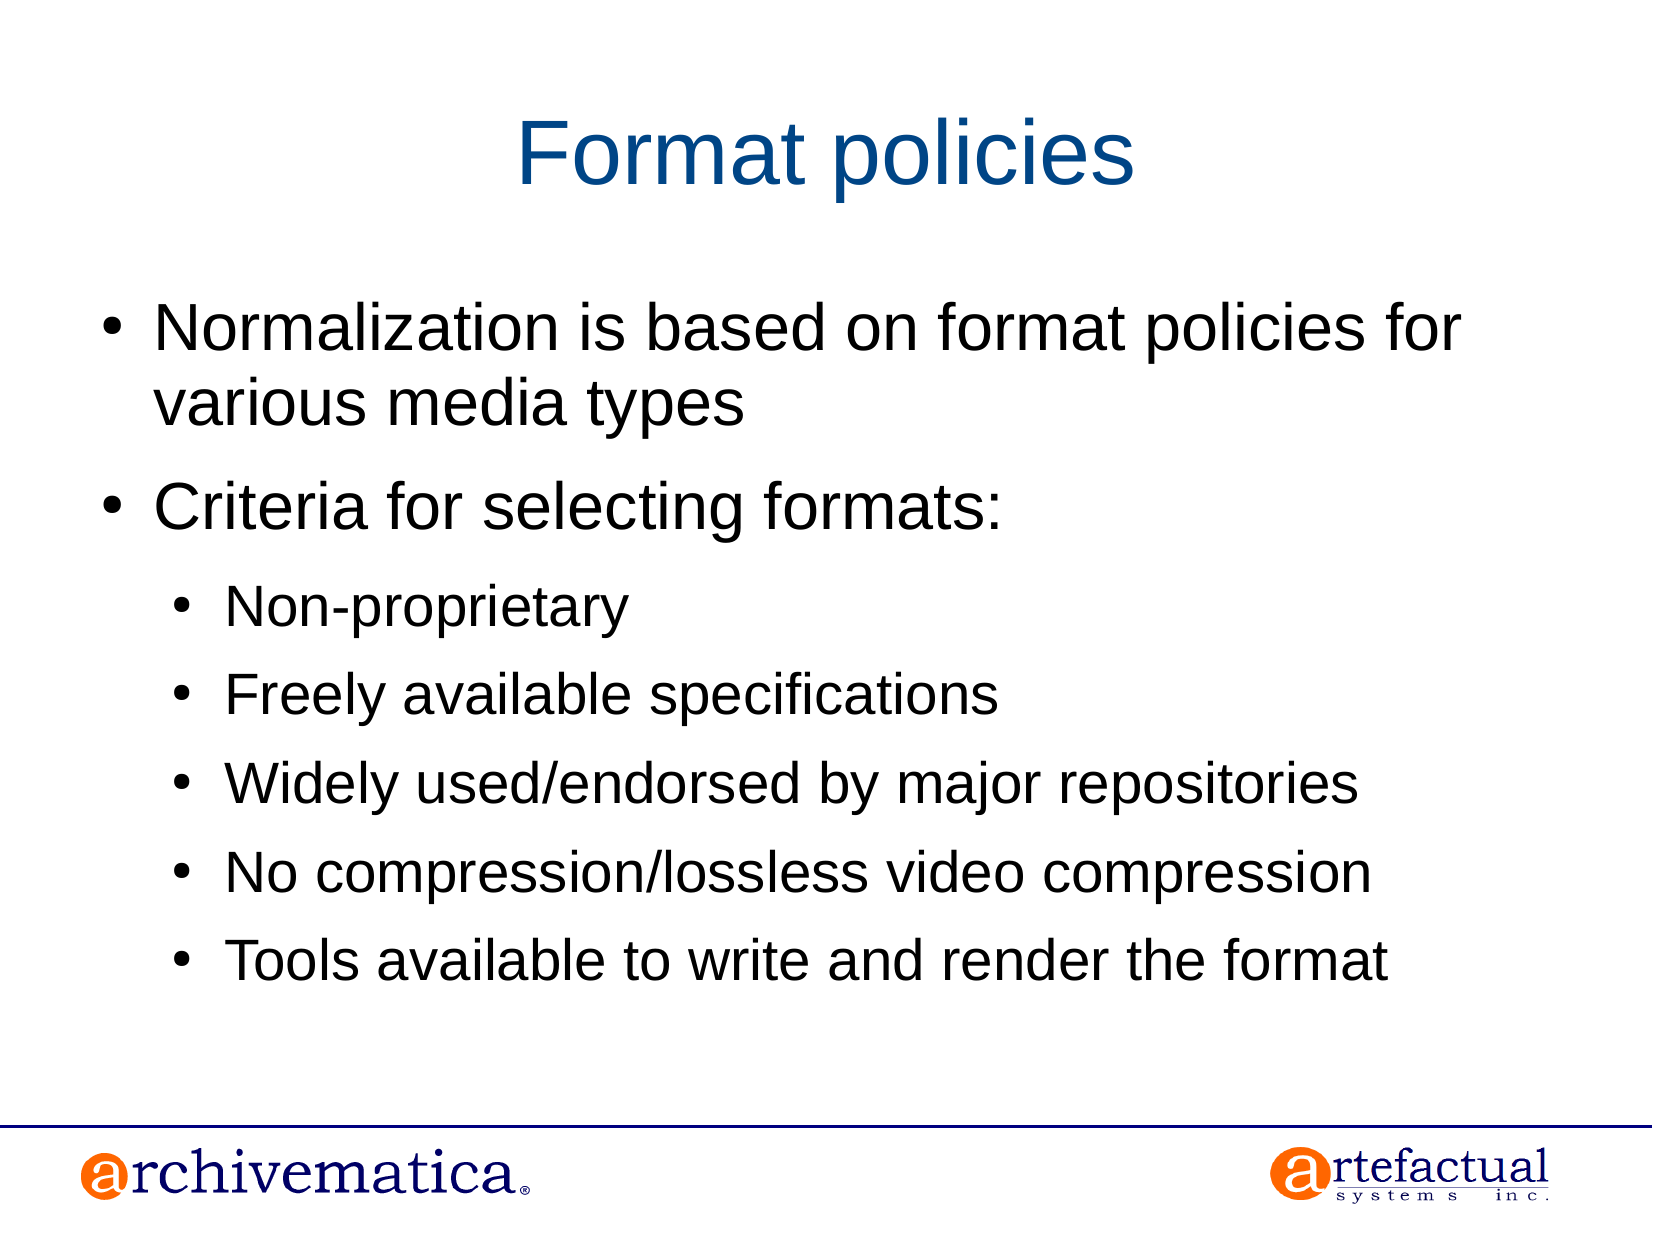

# Format policies
Normalization is based on format policies for various media types
Criteria for selecting formats:
Non-proprietary
Freely available specifications
Widely used/endorsed by major repositories
No compression/lossless video compression
Tools available to write and render the format